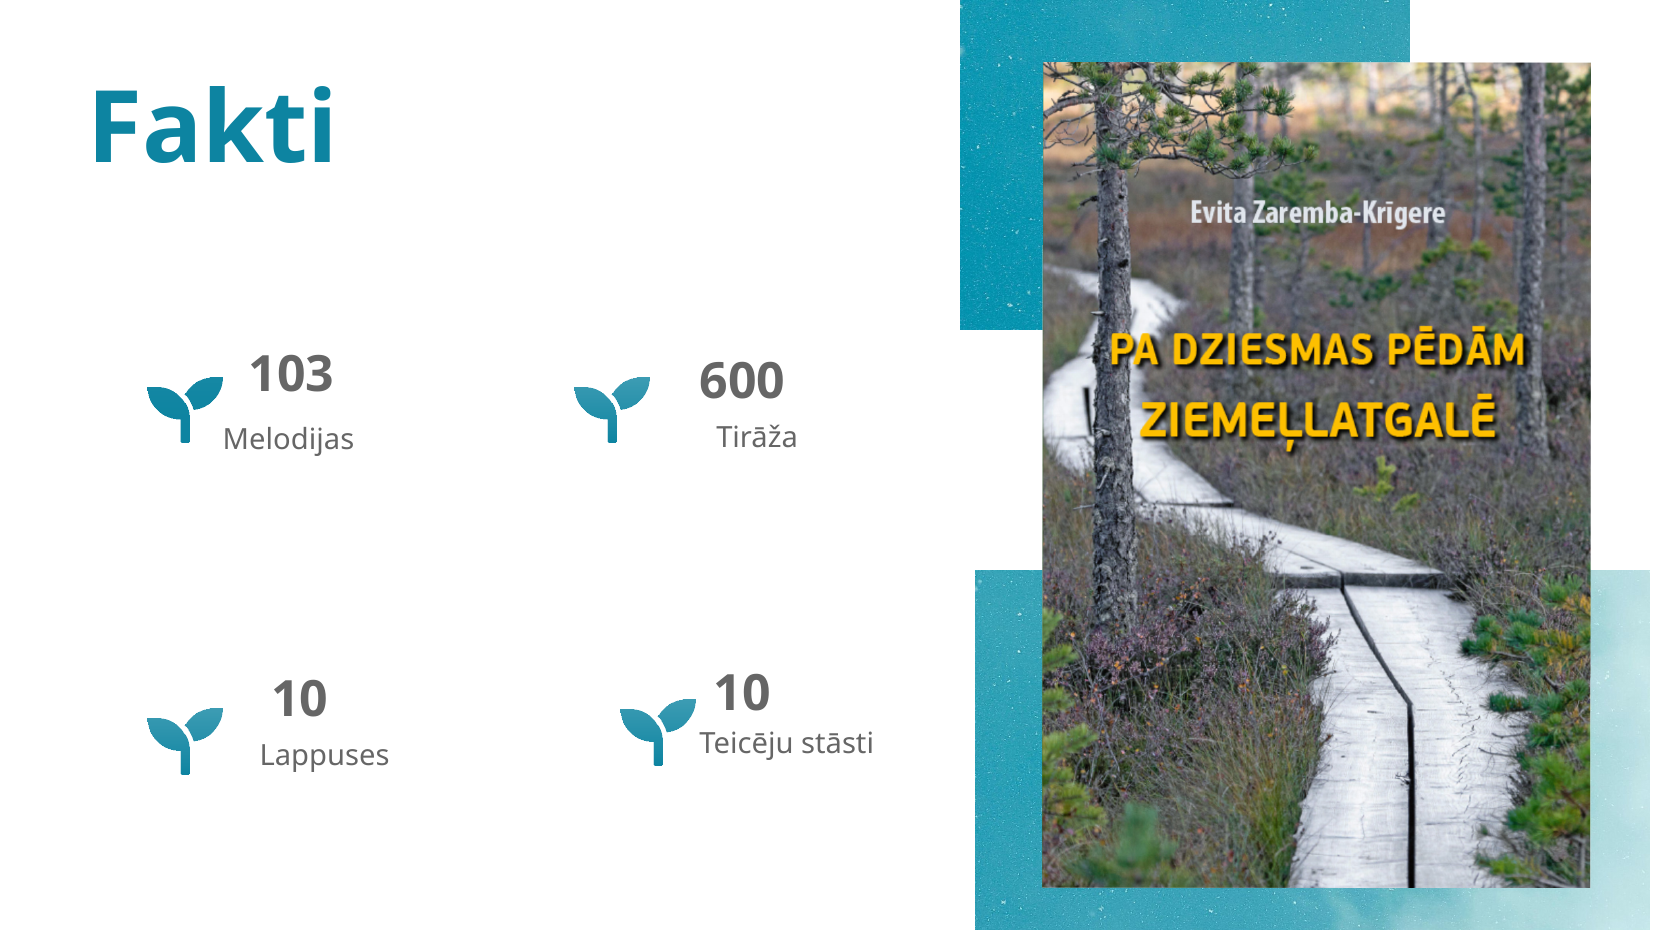

# Fakti
103
600
Tirāža
Melodijas
10
10
Teicēju stāsti
Lappuses